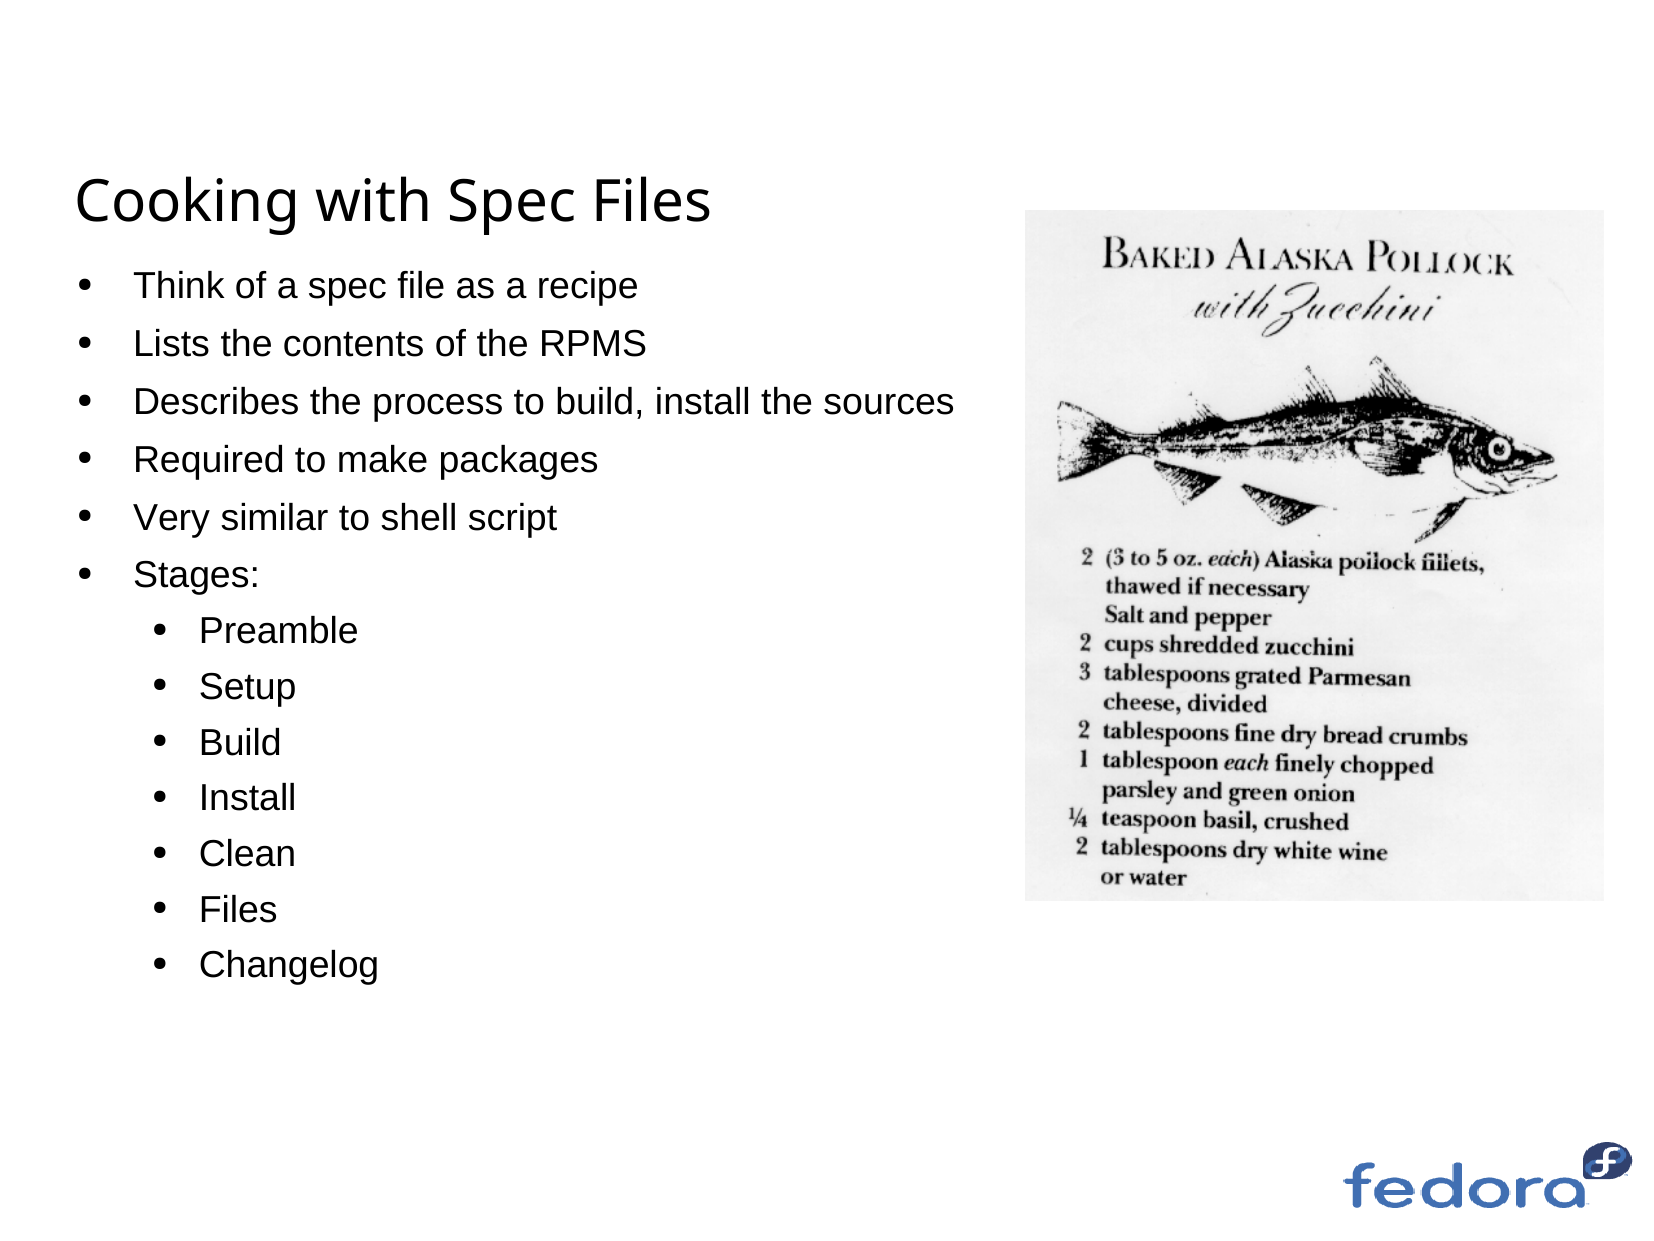

# Cooking with Spec Files
Think of a spec file as a recipe
Lists the contents of the RPMS
Describes the process to build, install the sources
Required to make packages
Very similar to shell script
Stages:
Preamble
Setup
Build
Install
Clean
Files
Changelog